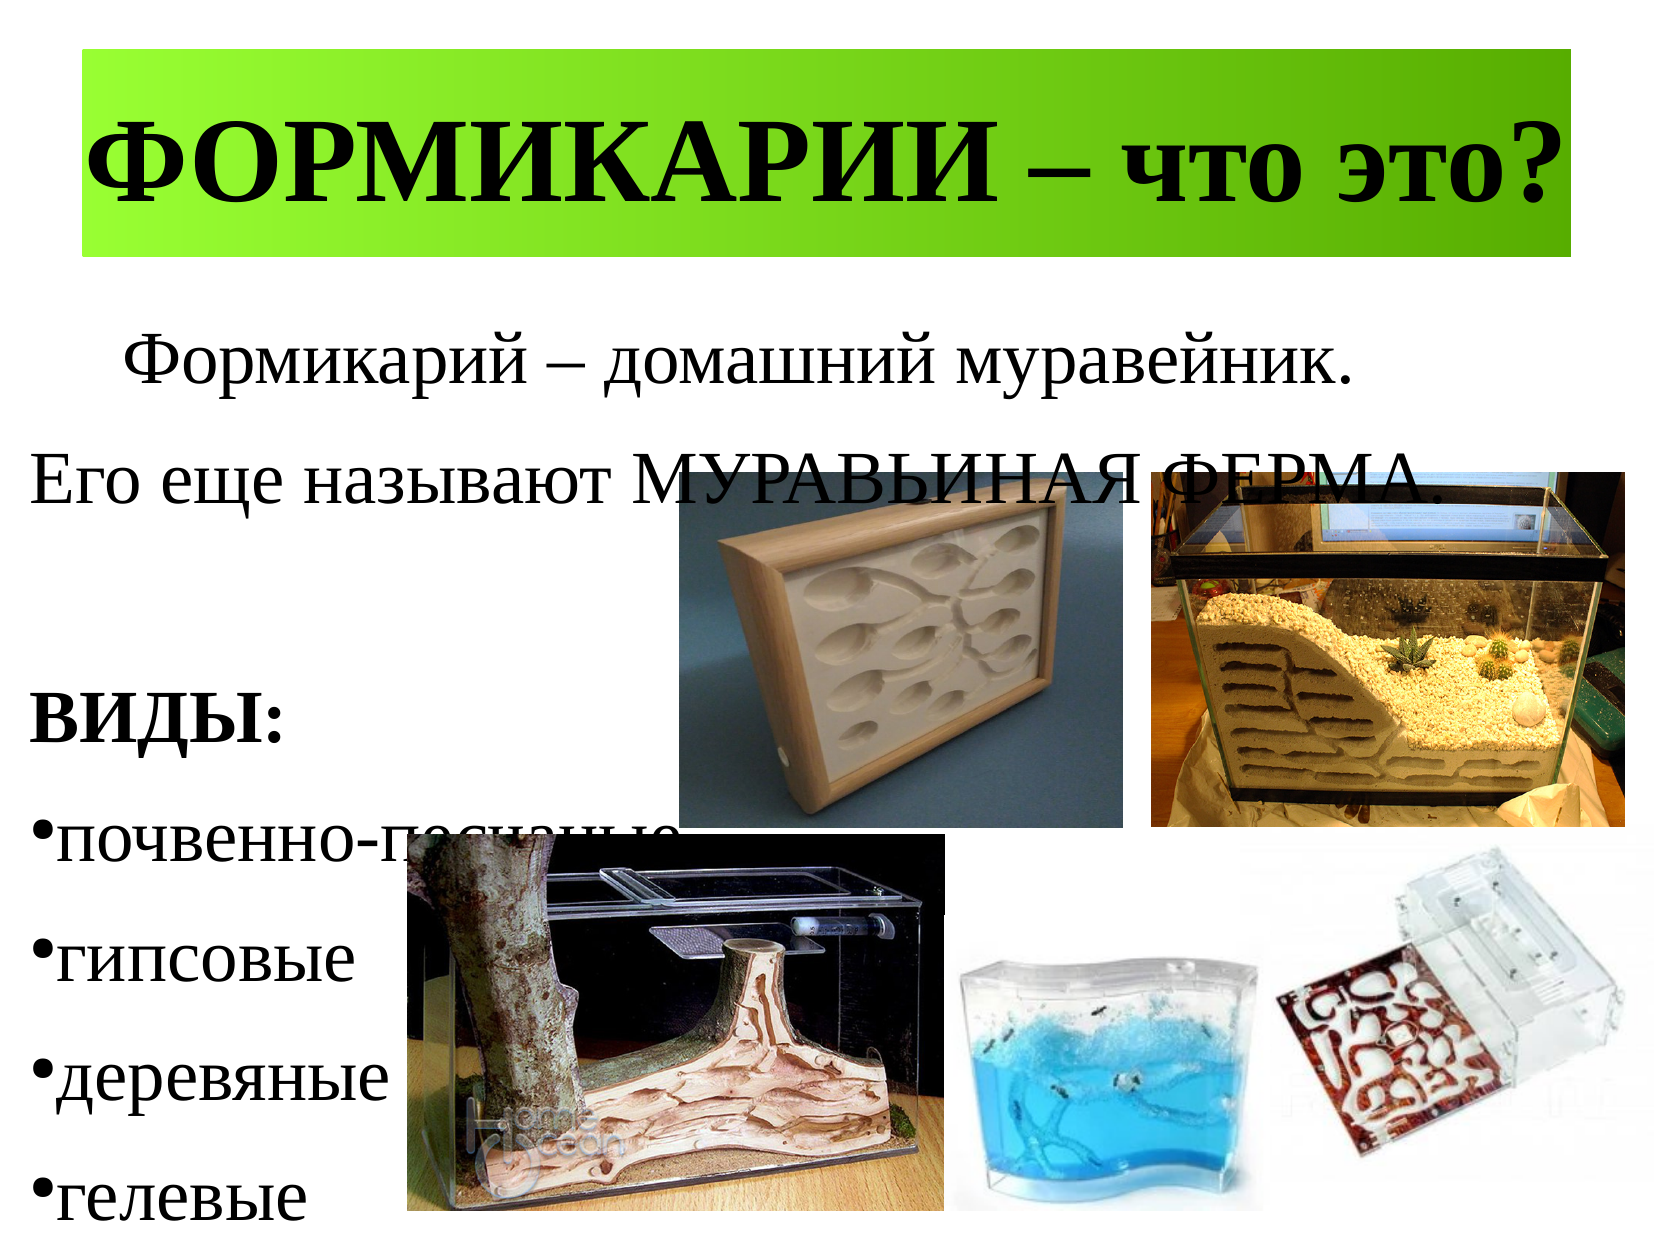

# ФОРМИКАРИИ – что это?
Формикарий – домашний муравейник.
Его еще называют МУРАВЬИНАЯ ФЕРМА.
ВИДЫ:
почвенно-песчаные
гипсовые
деревяные
гелевые
акриловые